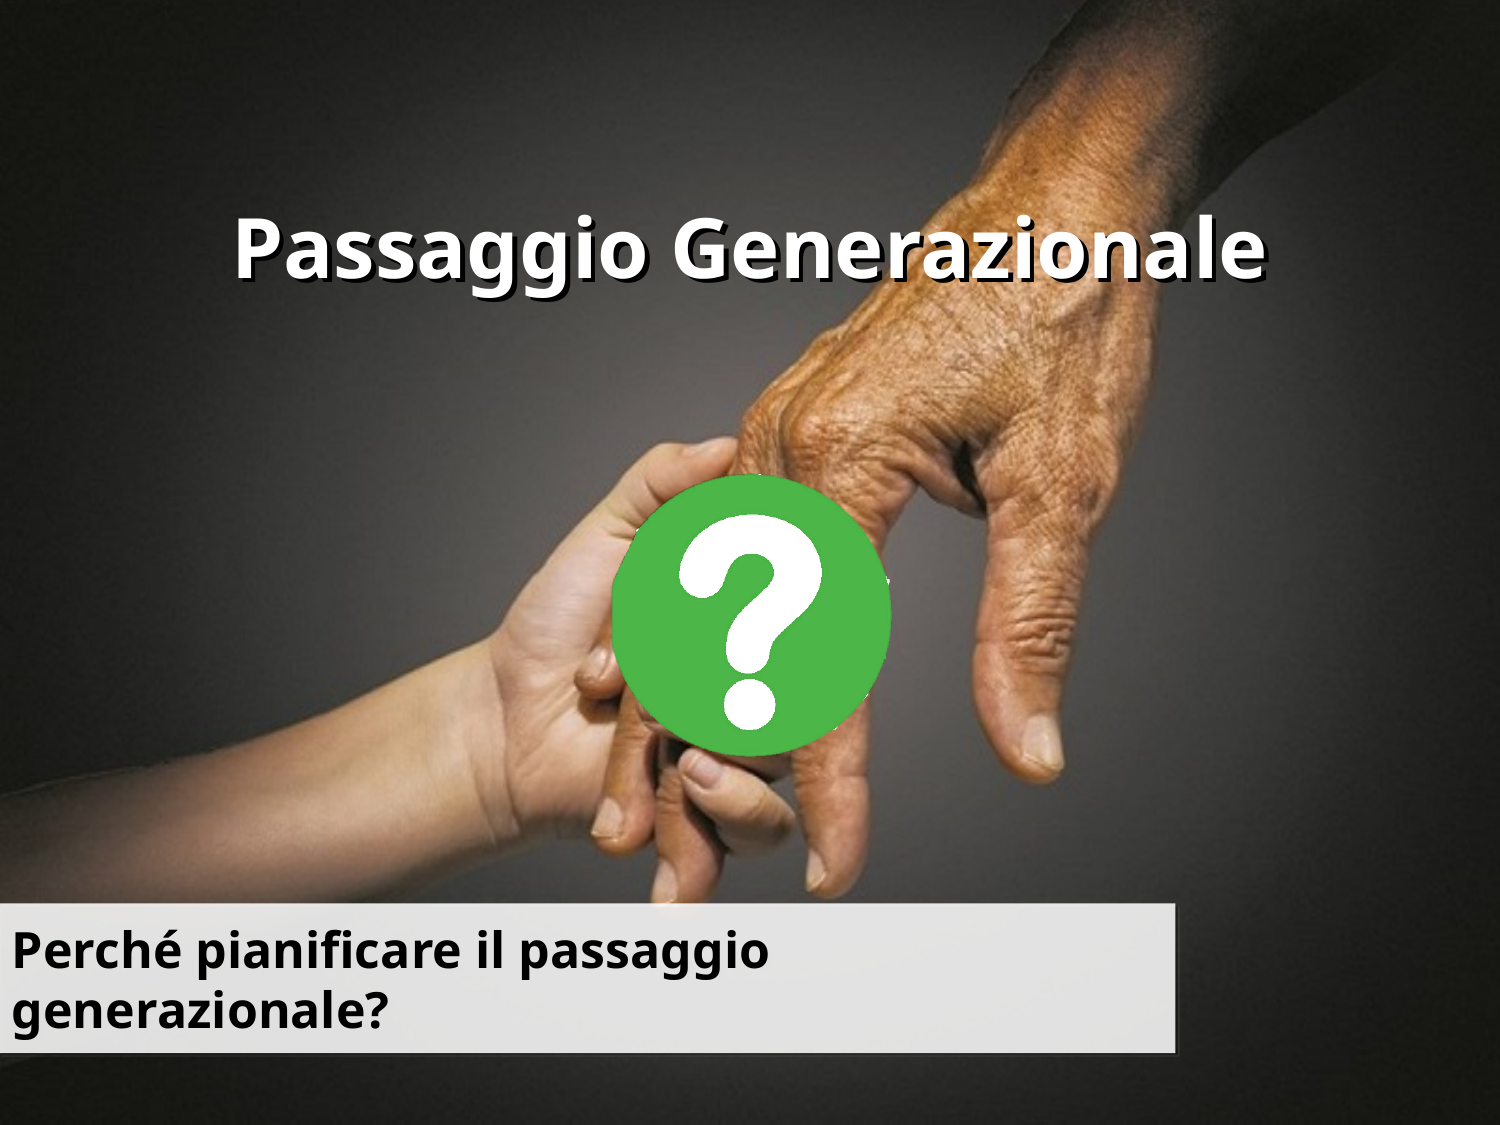

Passaggio Generazionale
Perché pianificare il passaggio generazionale?